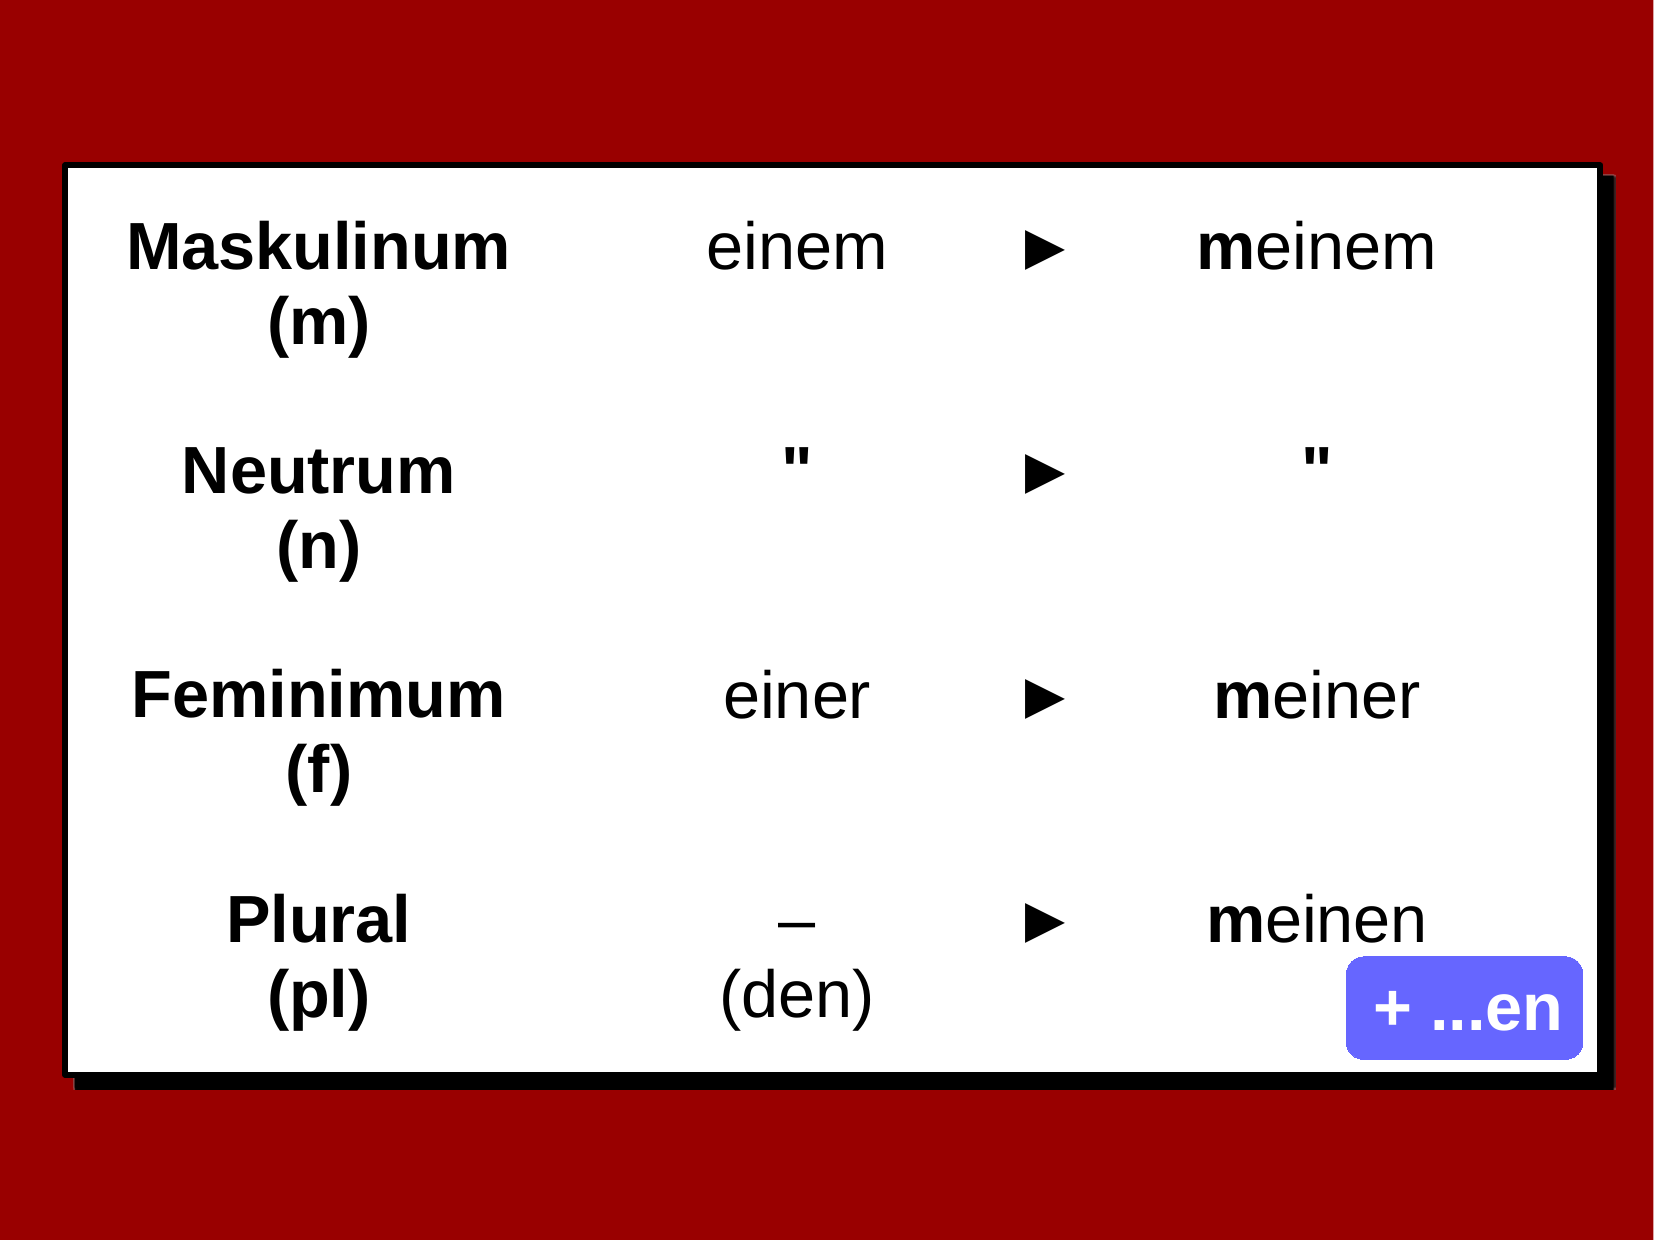

Maskulinum
(m)
Neutrum
(n)
Feminimum
(f)
Plural
(pl)
einem
►
meinem
"
►
"
einer
►
meiner
–
(den)
►
meinen
+ ...en